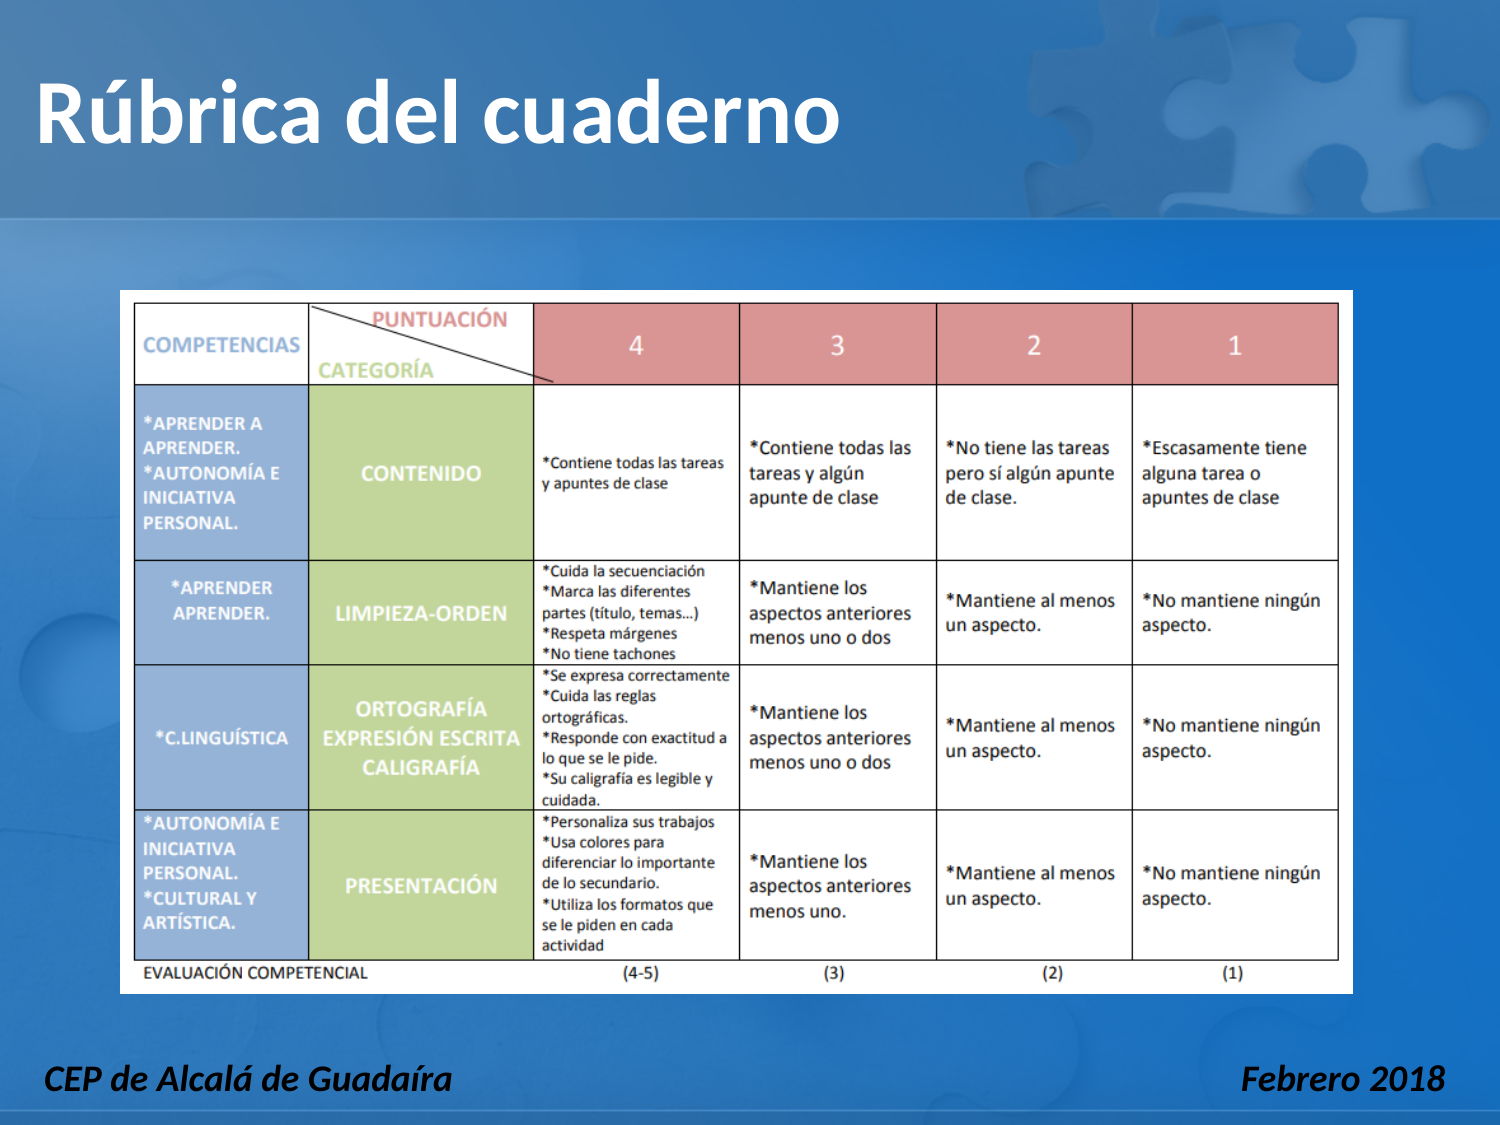

# Rúbrica del cuaderno
CEP de Alcalá de Guadaíra Febrero 2018